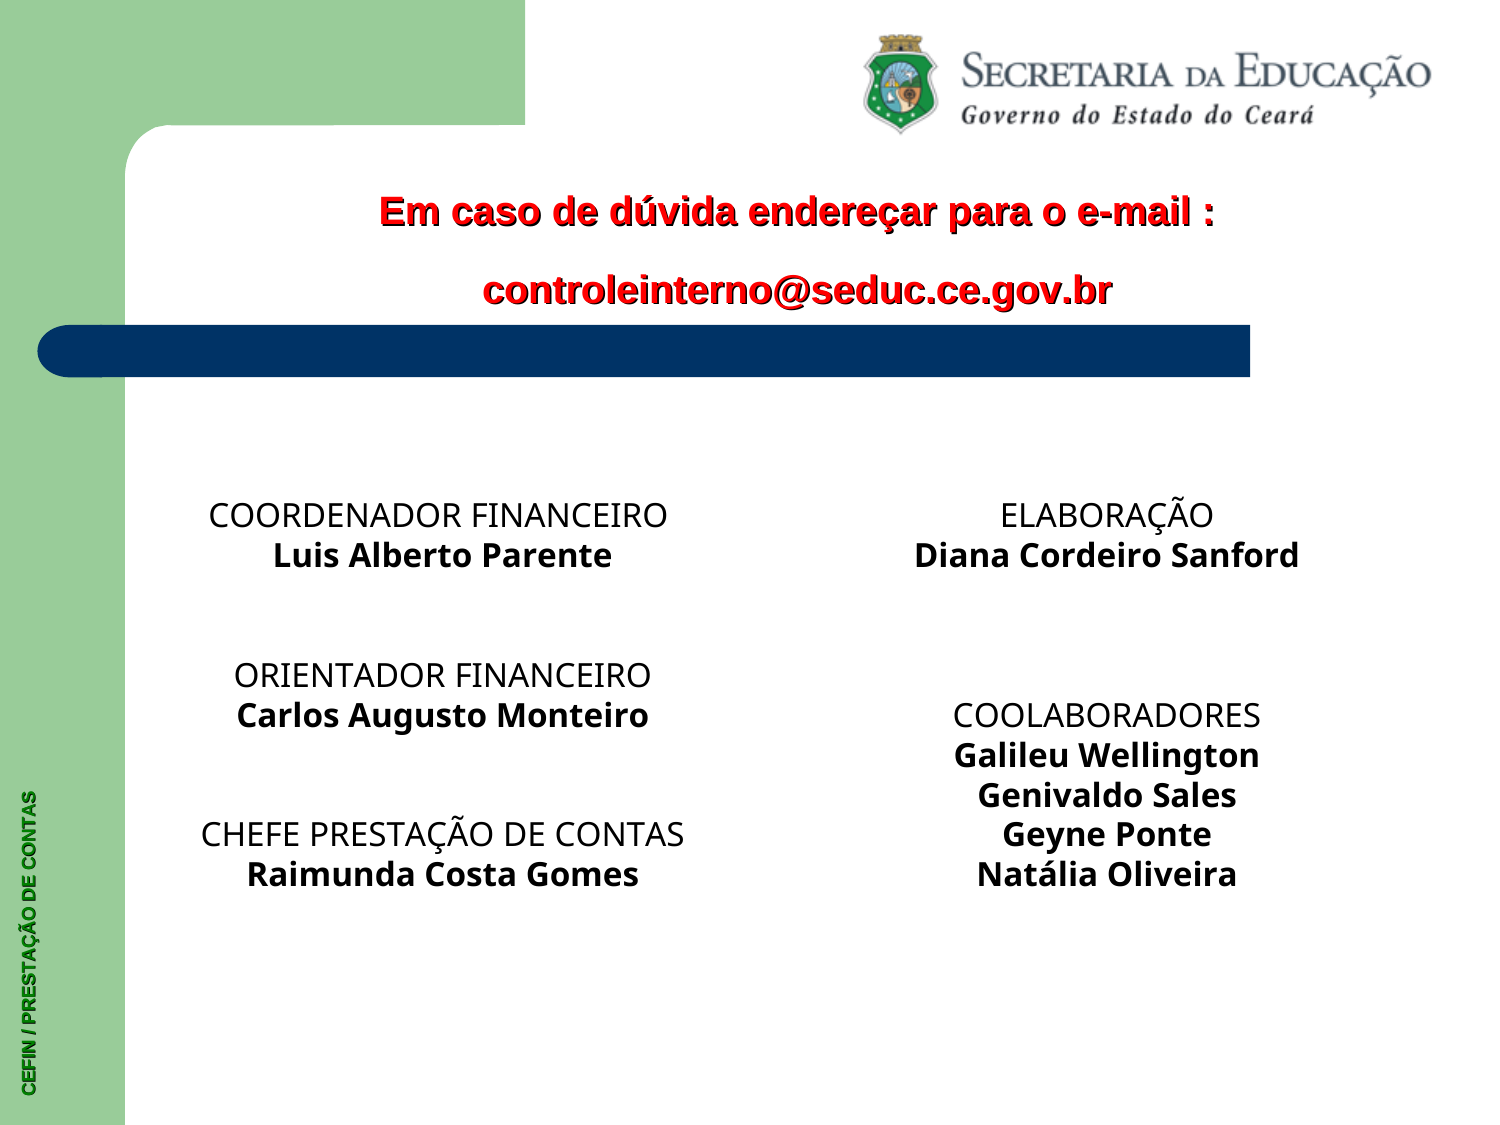

Em caso de dúvida endereçar para o e-mail :
controleinterno@seduc.ce.gov.br
COORDENADOR FINANCEIRO
Luis Alberto Parente
ORIENTADOR FINANCEIRO
Carlos Augusto Monteiro
CHEFE PRESTAÇÃO DE CONTAS
Raimunda Costa Gomes
ELABORAÇÃO
Diana Cordeiro Sanford
COOLABORADORES
Galileu Wellington
Genivaldo Sales
Geyne Ponte
Natália Oliveira
 CEFIN / PRESTAÇÃO DE CONTAS